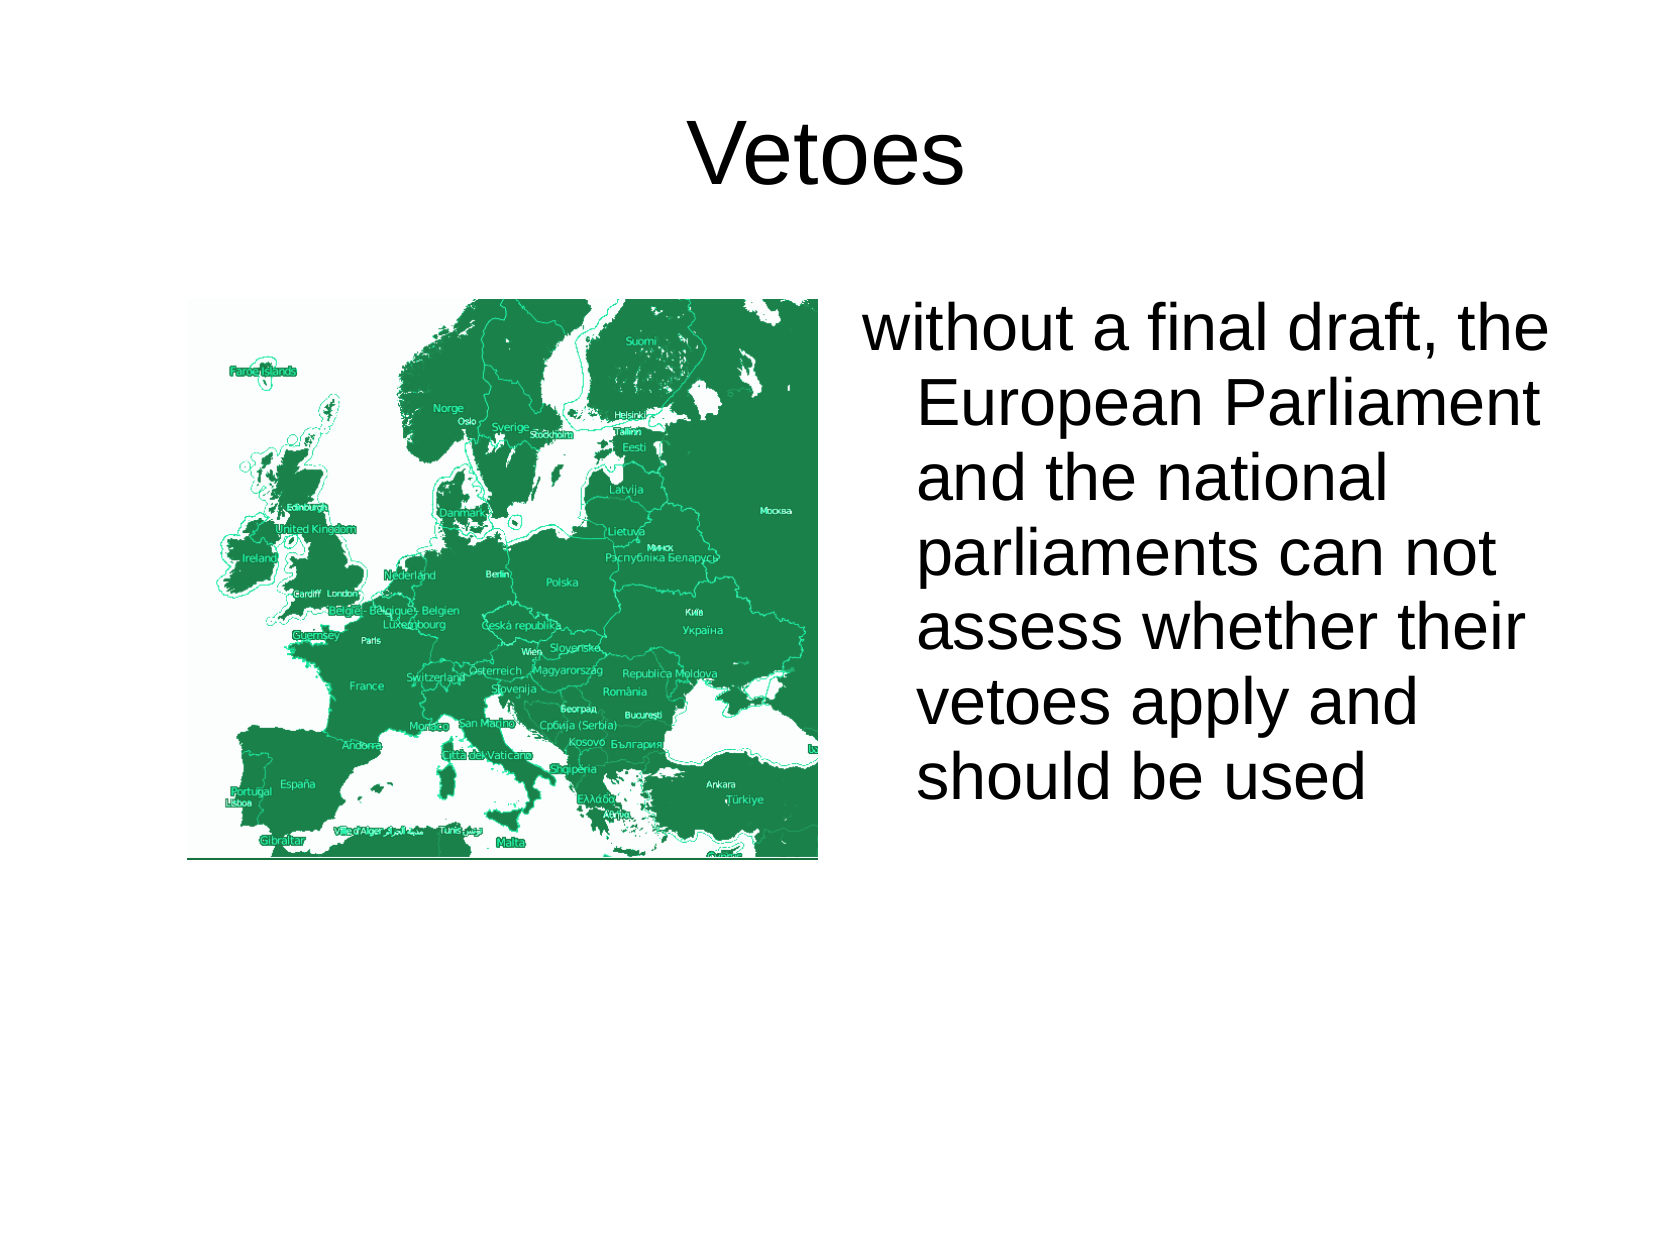

# Vetoes
without a final draft, the European Parliament and the national parliaments can not assess whether their vetoes apply and should be used